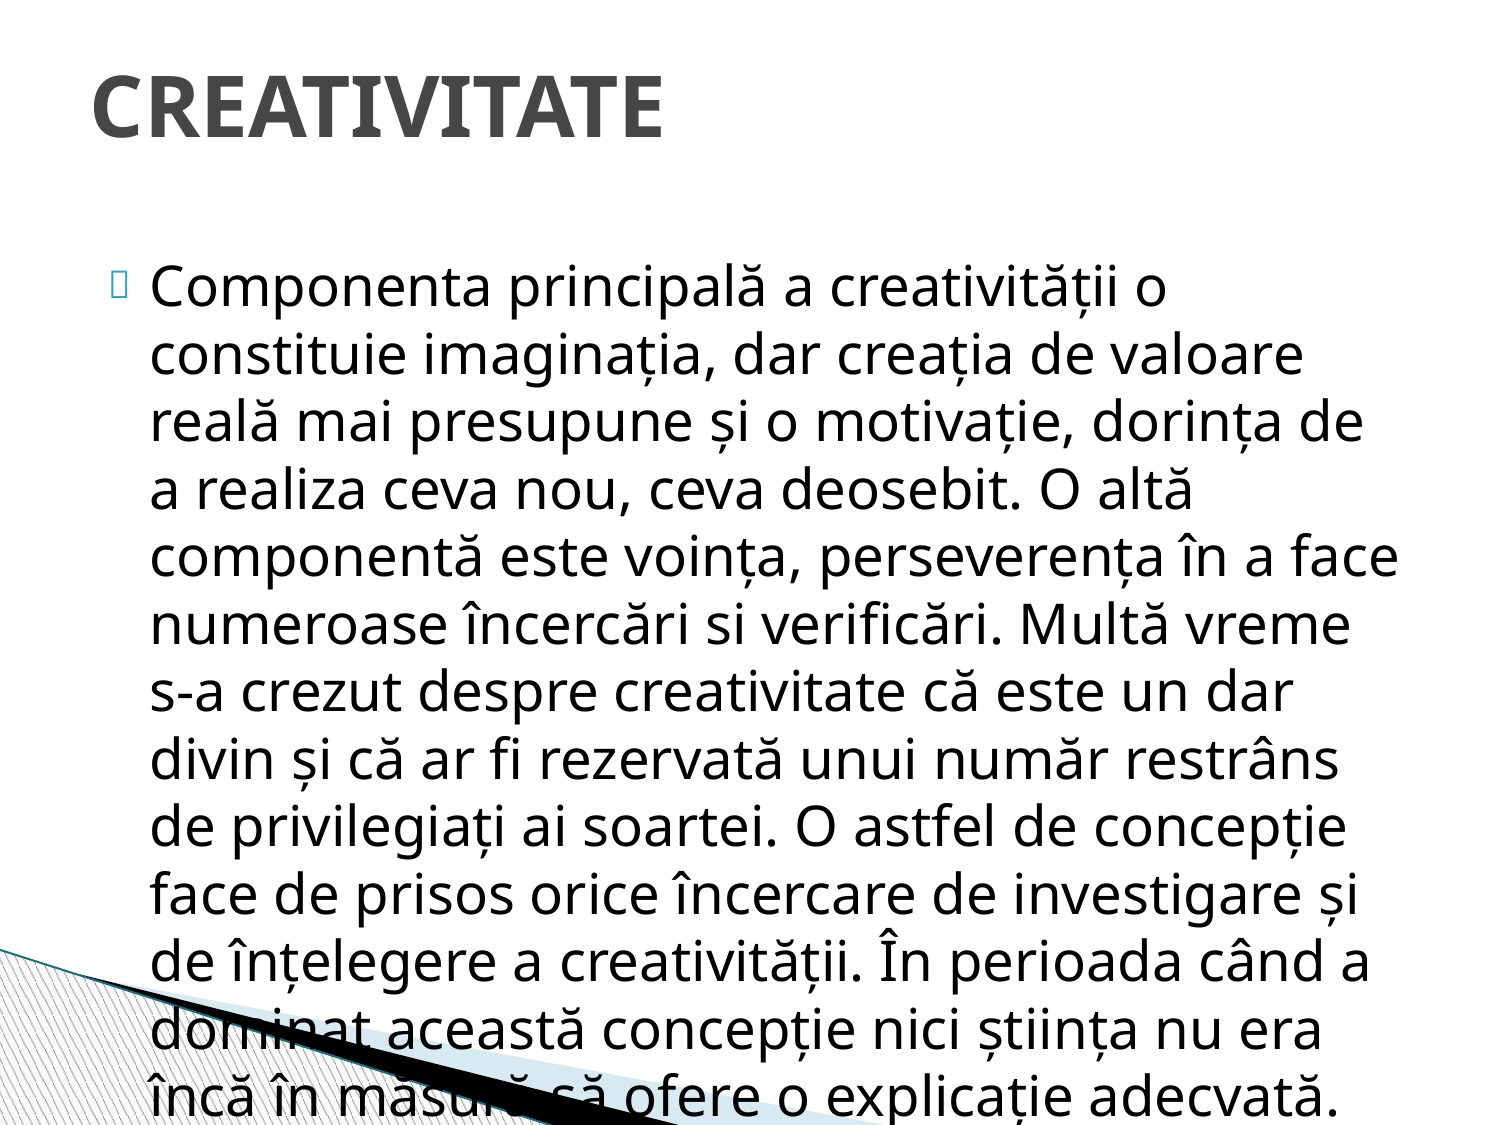

CREATIVITATE
# Componenta principală a creativității o constituie imaginația, dar creația de valoare reală mai presupune și o motivație, dorința de a realiza ceva nou, ceva deosebit. O altă componentă este voința, perseverența în a face numeroase încercări si verificări. Multă vreme s-a crezut despre creativitate că este un dar divin și că ar fi rezervată unui număr restrâns de privilegiați ai soartei. O astfel de concepție face de prisos orice încercare de investigare și de înțelegere a creativității. În perioada când a dominat această concepție nici știința nu era încă în măsură să ofere o explicație adecvată. Mulți specialiști în mașini electronice de calcul, exemplu H.H. Eikon, sunt de părere că, deși creierele electronice pot să substituie aproape peste tot creierul uman, mergând uneori până la acte de judecată, niciodată aceste mașini nu vor putea îndeplini acea funcție superioară a creierului uman care este gândirea creatoare.